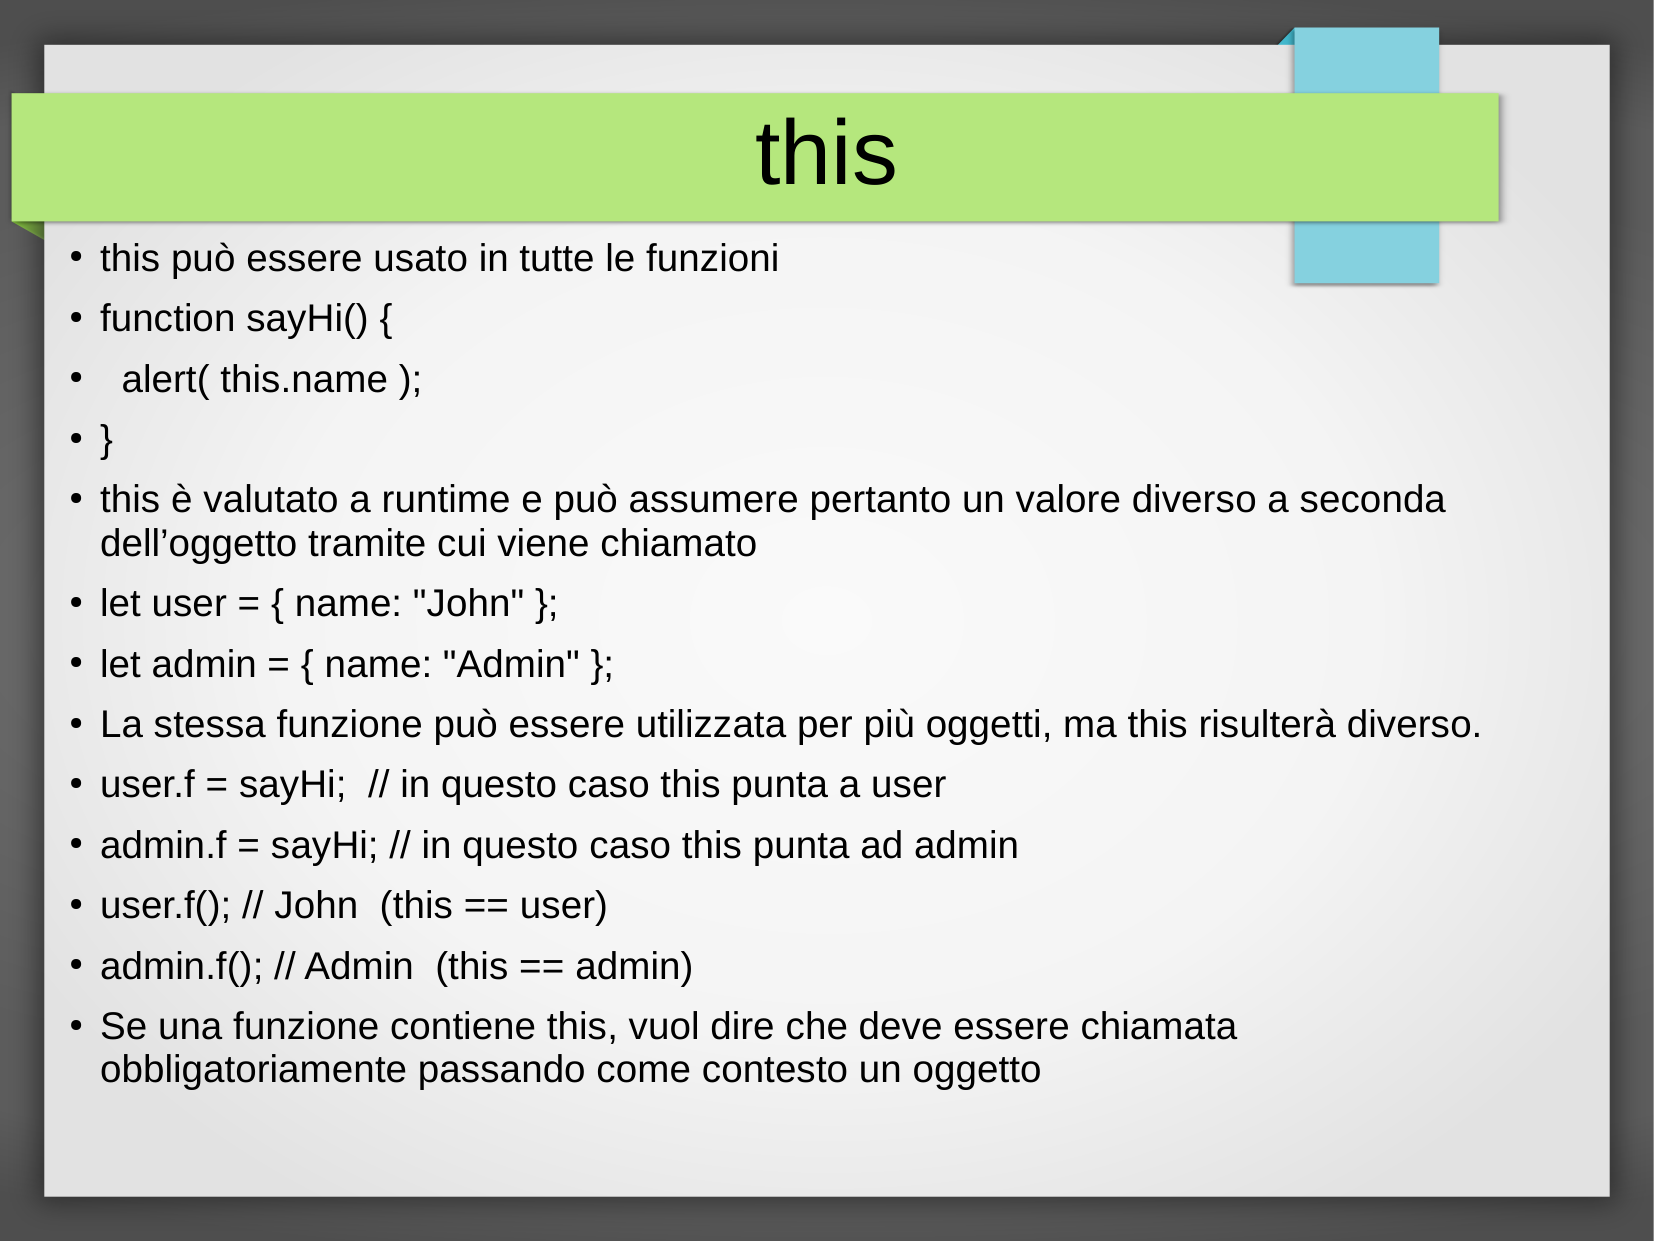

# this
this può essere usato in tutte le funzioni
function sayHi() {
 alert( this.name );
}
this è valutato a runtime e può assumere pertanto un valore diverso a seconda dell’oggetto tramite cui viene chiamato
let user = { name: "John" };
let admin = { name: "Admin" };
La stessa funzione può essere utilizzata per più oggetti, ma this risulterà diverso.
user.f = sayHi; // in questo caso this punta a user
admin.f = sayHi; // in questo caso this punta ad admin
user.f(); // John (this == user)
admin.f(); // Admin (this == admin)
Se una funzione contiene this, vuol dire che deve essere chiamata obbligatoriamente passando come contesto un oggetto